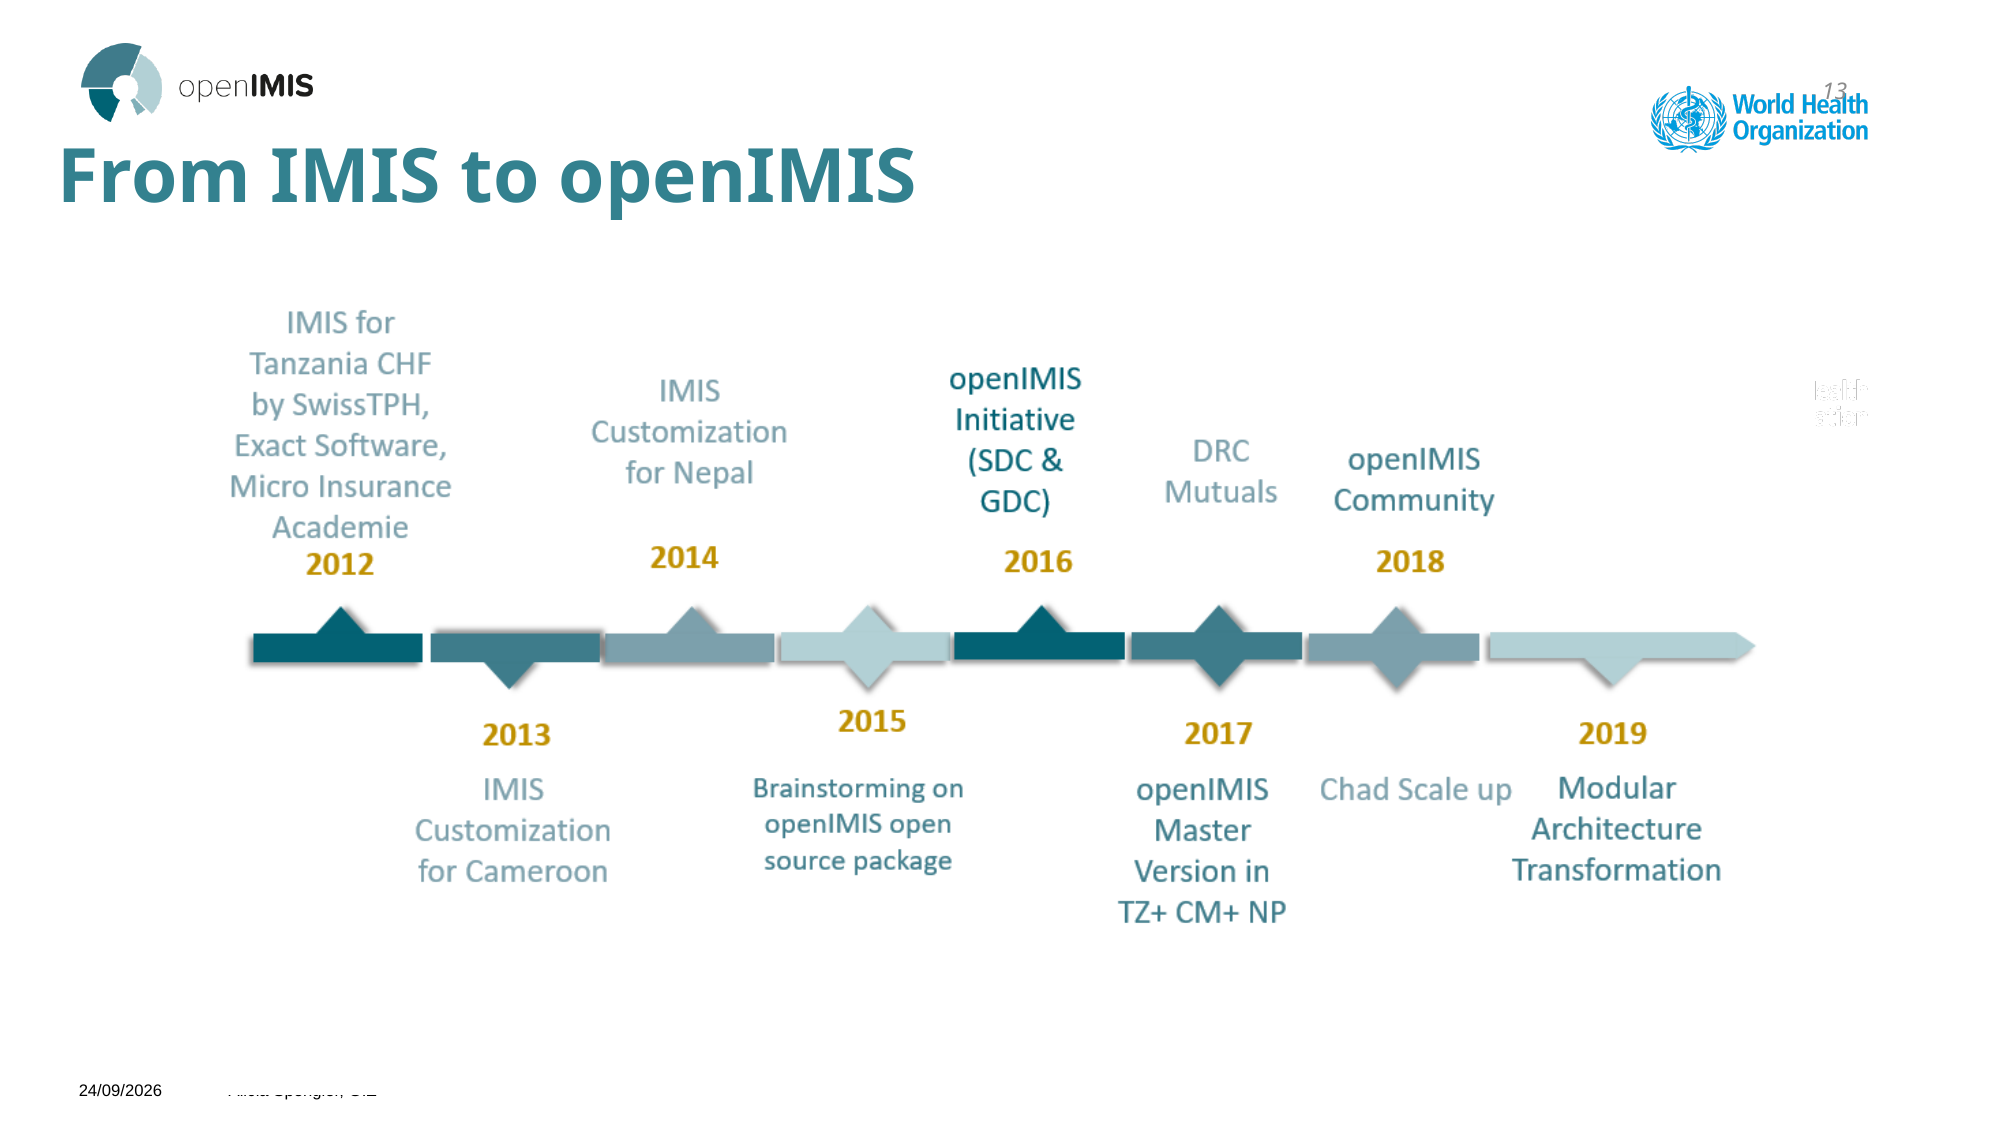

# From IMIS to openIMIS
Alicia Spengler, GIZ